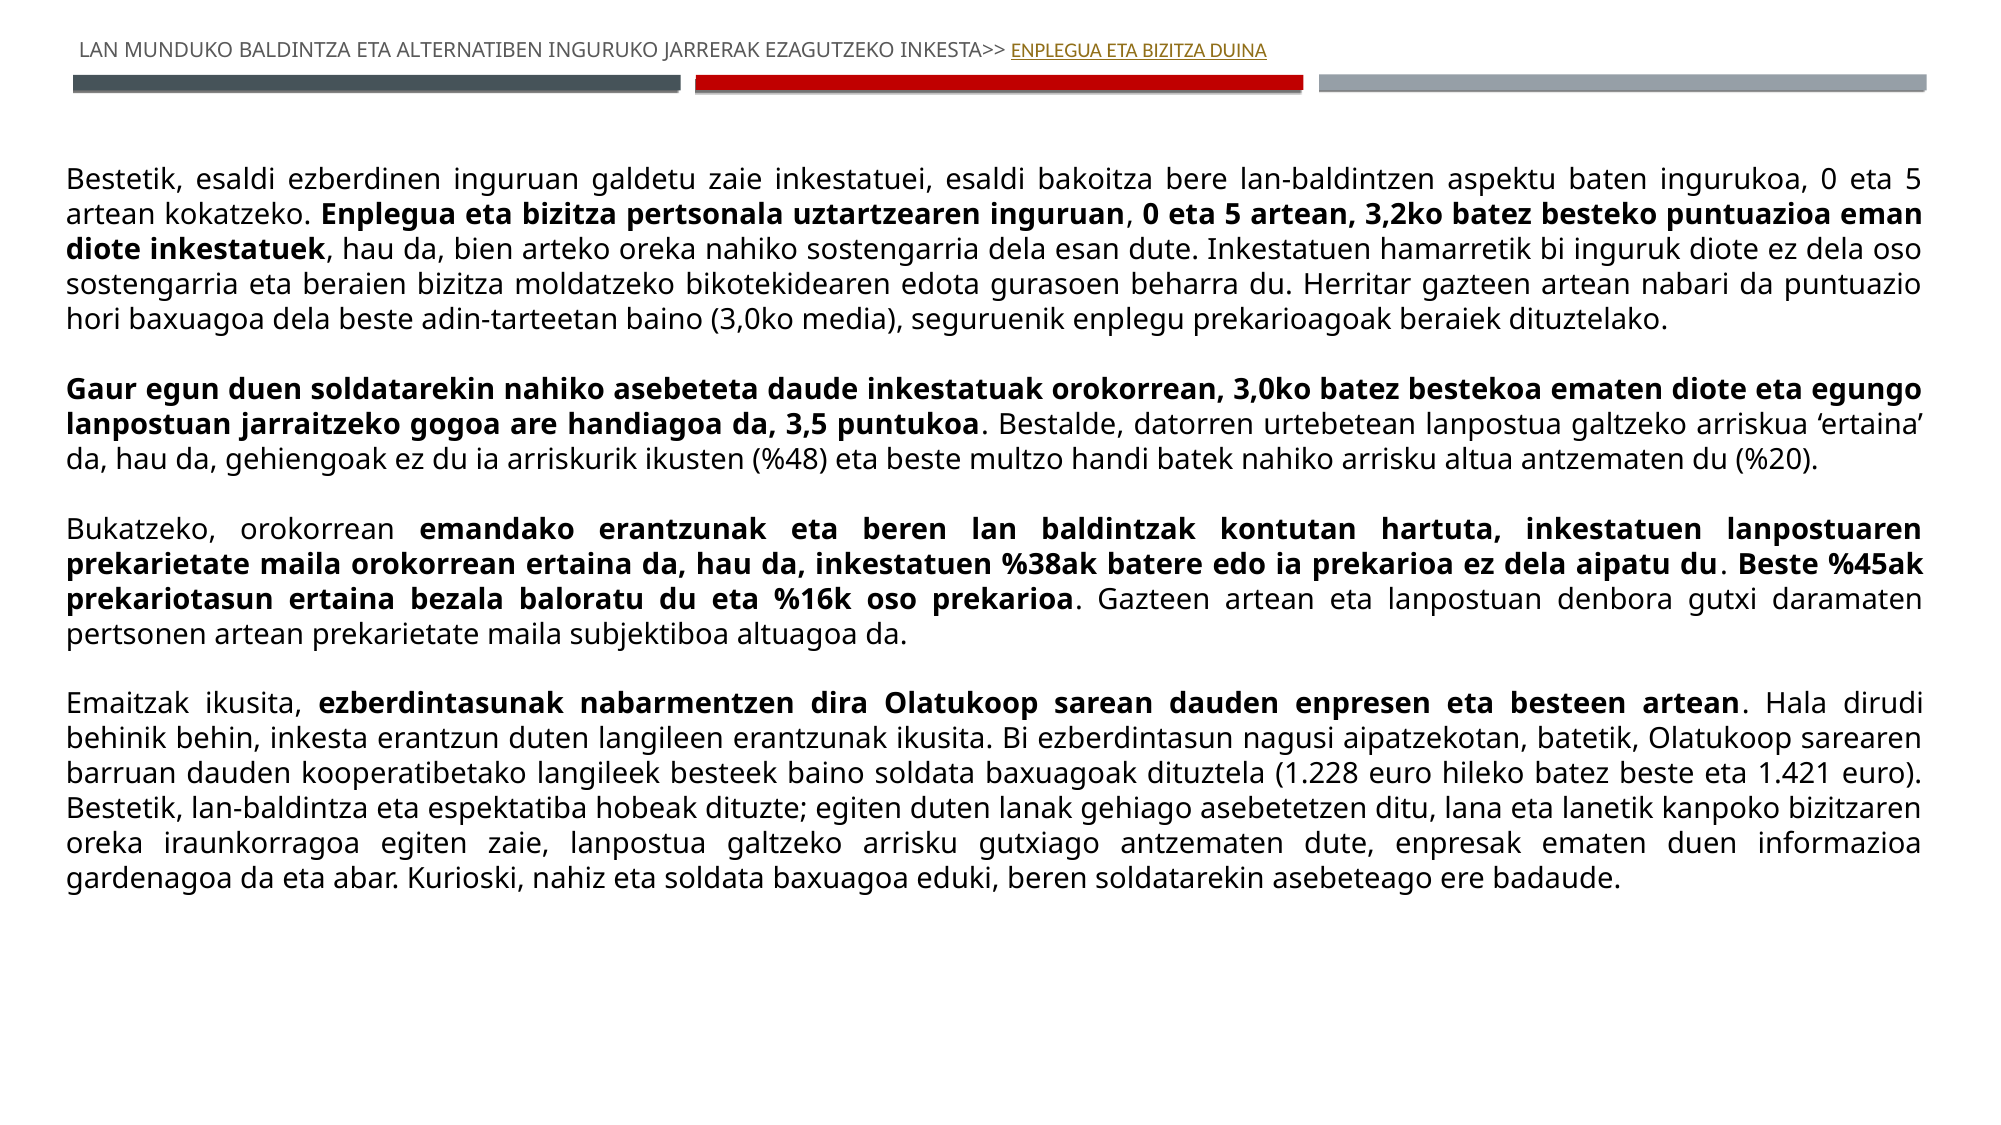

LAN MUNDUKO BALDINTZA ETA ALTERNATIBEN INGURUKO JARRERAK EZAGUTZEKO INKESTA>> ENPLEGUA ETA BIZITZA DUINA
Bestetik, esaldi ezberdinen inguruan galdetu zaie inkestatuei, esaldi bakoitza bere lan-baldintzen aspektu baten ingurukoa, 0 eta 5 artean kokatzeko. Enplegua eta bizitza pertsonala uztartzearen inguruan, 0 eta 5 artean, 3,2ko batez besteko puntuazioa eman diote inkestatuek, hau da, bien arteko oreka nahiko sostengarria dela esan dute. Inkestatuen hamarretik bi inguruk diote ez dela oso sostengarria eta beraien bizitza moldatzeko bikotekidearen edota gurasoen beharra du. Herritar gazteen artean nabari da puntuazio hori baxuagoa dela beste adin-tarteetan baino (3,0ko media), seguruenik enplegu prekarioagoak beraiek dituztelako.
Gaur egun duen soldatarekin nahiko asebeteta daude inkestatuak orokorrean, 3,0ko batez bestekoa ematen diote eta egungo lanpostuan jarraitzeko gogoa are handiagoa da, 3,5 puntukoa. Bestalde, datorren urtebetean lanpostua galtzeko arriskua ‘ertaina’ da, hau da, gehiengoak ez du ia arriskurik ikusten (%48) eta beste multzo handi batek nahiko arrisku altua antzematen du (%20).
Bukatzeko, orokorrean emandako erantzunak eta beren lan baldintzak kontutan hartuta, inkestatuen lanpostuaren prekarietate maila orokorrean ertaina da, hau da, inkestatuen %38ak batere edo ia prekarioa ez dela aipatu du. Beste %45ak prekariotasun ertaina bezala baloratu du eta %16k oso prekarioa. Gazteen artean eta lanpostuan denbora gutxi daramaten pertsonen artean prekarietate maila subjektiboa altuagoa da.
Emaitzak ikusita, ezberdintasunak nabarmentzen dira Olatukoop sarean dauden enpresen eta besteen artean. Hala dirudi behinik behin, inkesta erantzun duten langileen erantzunak ikusita. Bi ezberdintasun nagusi aipatzekotan, batetik, Olatukoop sarearen barruan dauden kooperatibetako langileek besteek baino soldata baxuagoak dituztela (1.228 euro hileko batez beste eta 1.421 euro). Bestetik, lan-baldintza eta espektatiba hobeak dituzte; egiten duten lanak gehiago asebetetzen ditu, lana eta lanetik kanpoko bizitzaren oreka iraunkorragoa egiten zaie, lanpostua galtzeko arrisku gutxiago antzematen dute, enpresak ematen duen informazioa gardenagoa da eta abar. Kurioski, nahiz eta soldata baxuagoa eduki, beren soldatarekin asebeteago ere badaude.